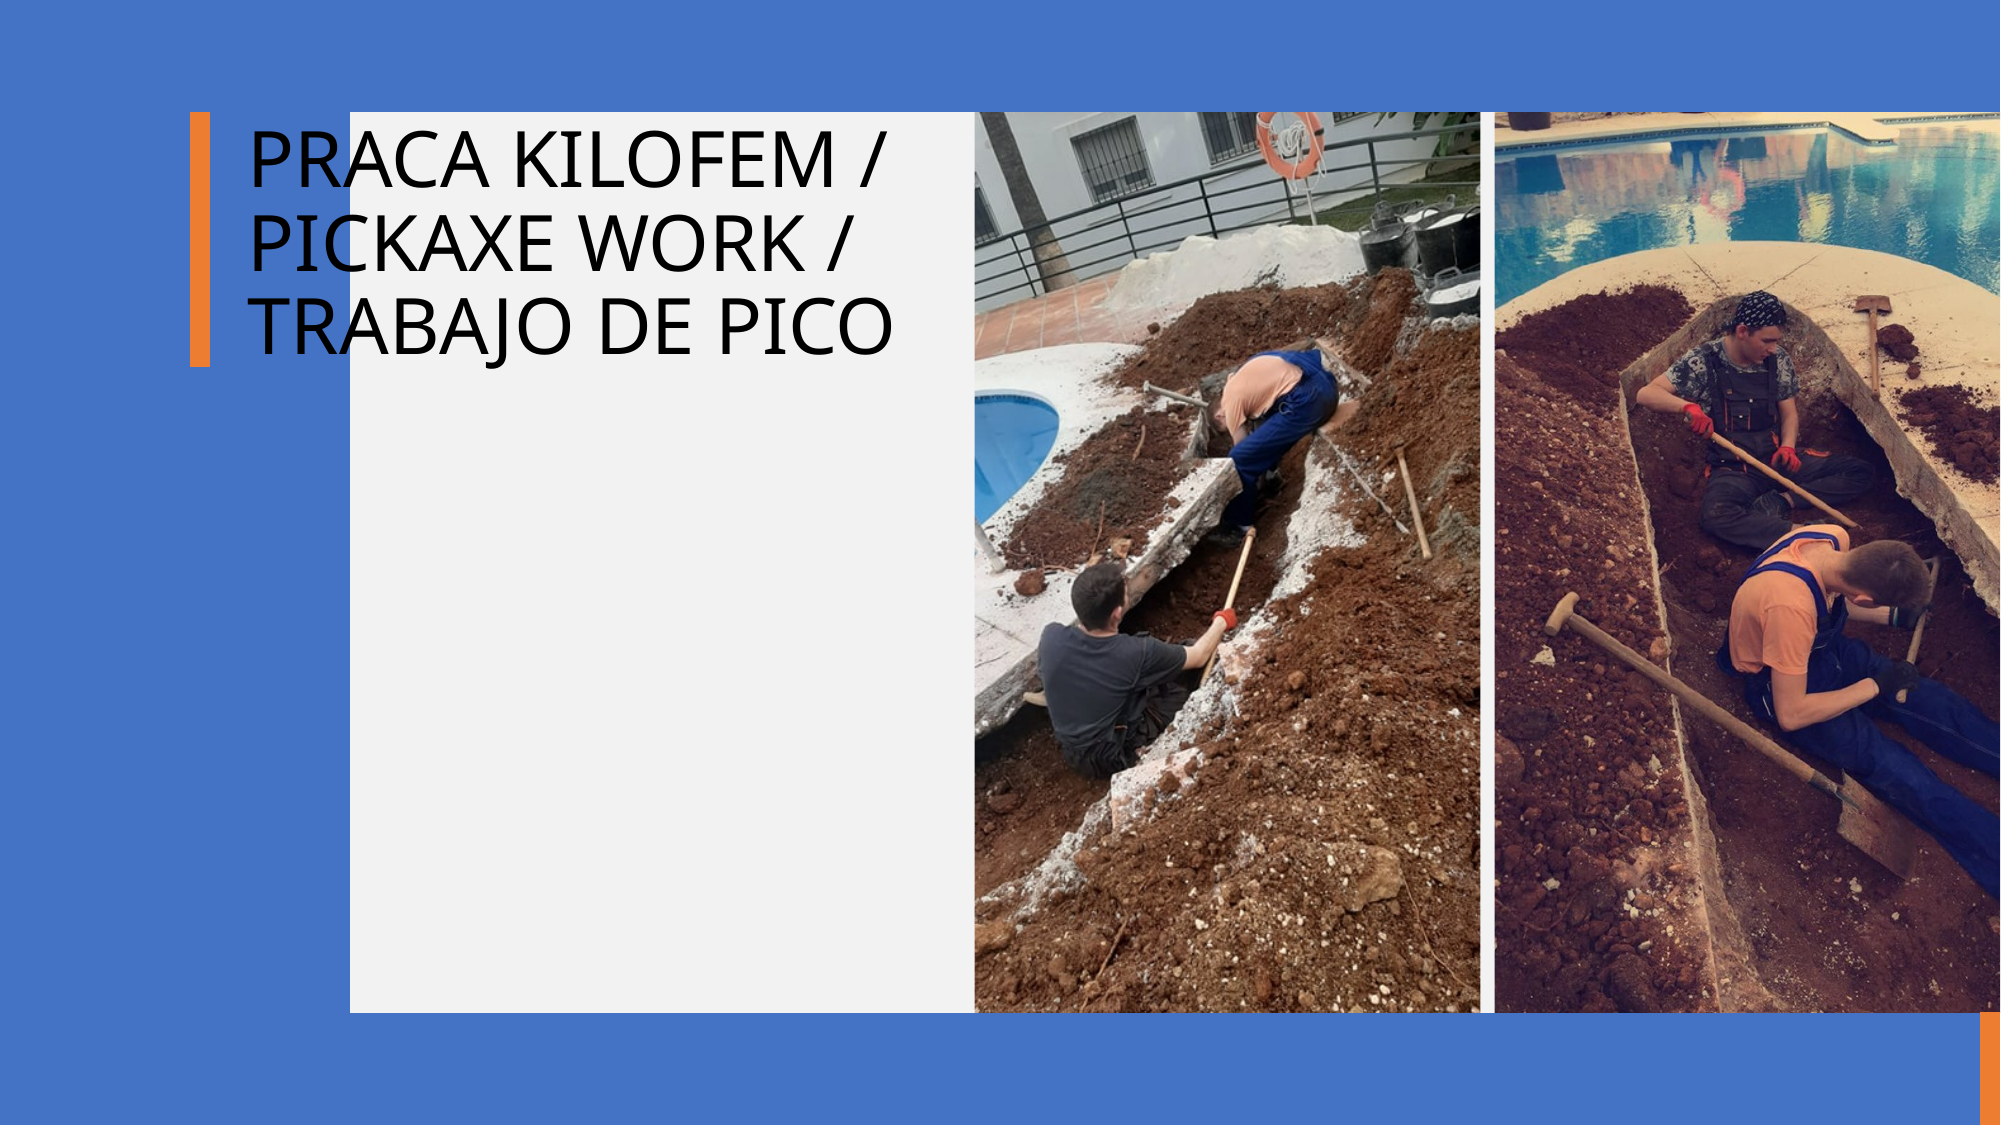

# PRACA KILOFEM / PICKAXE WORK / TRABAJO DE PICO